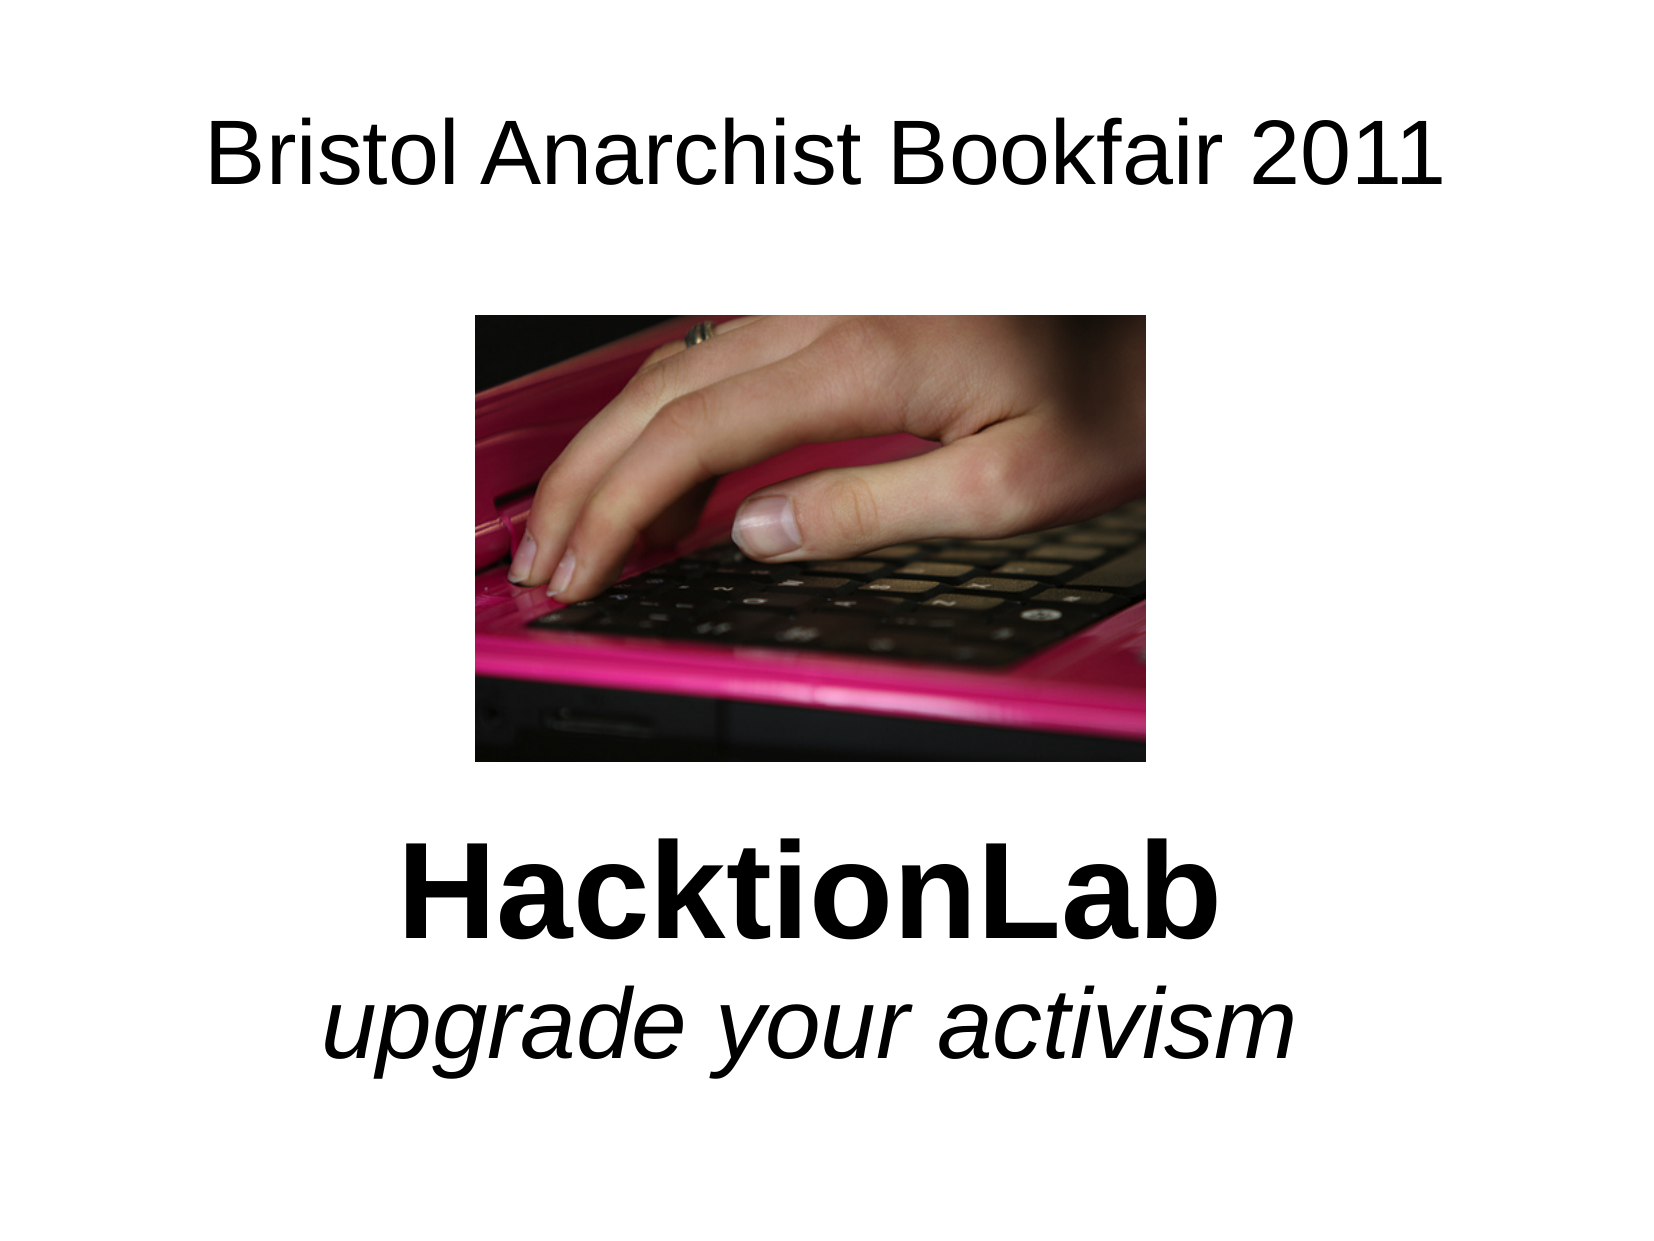

# Bristol Anarchist Bookfair 2011
HacktionLab
upgrade your activism